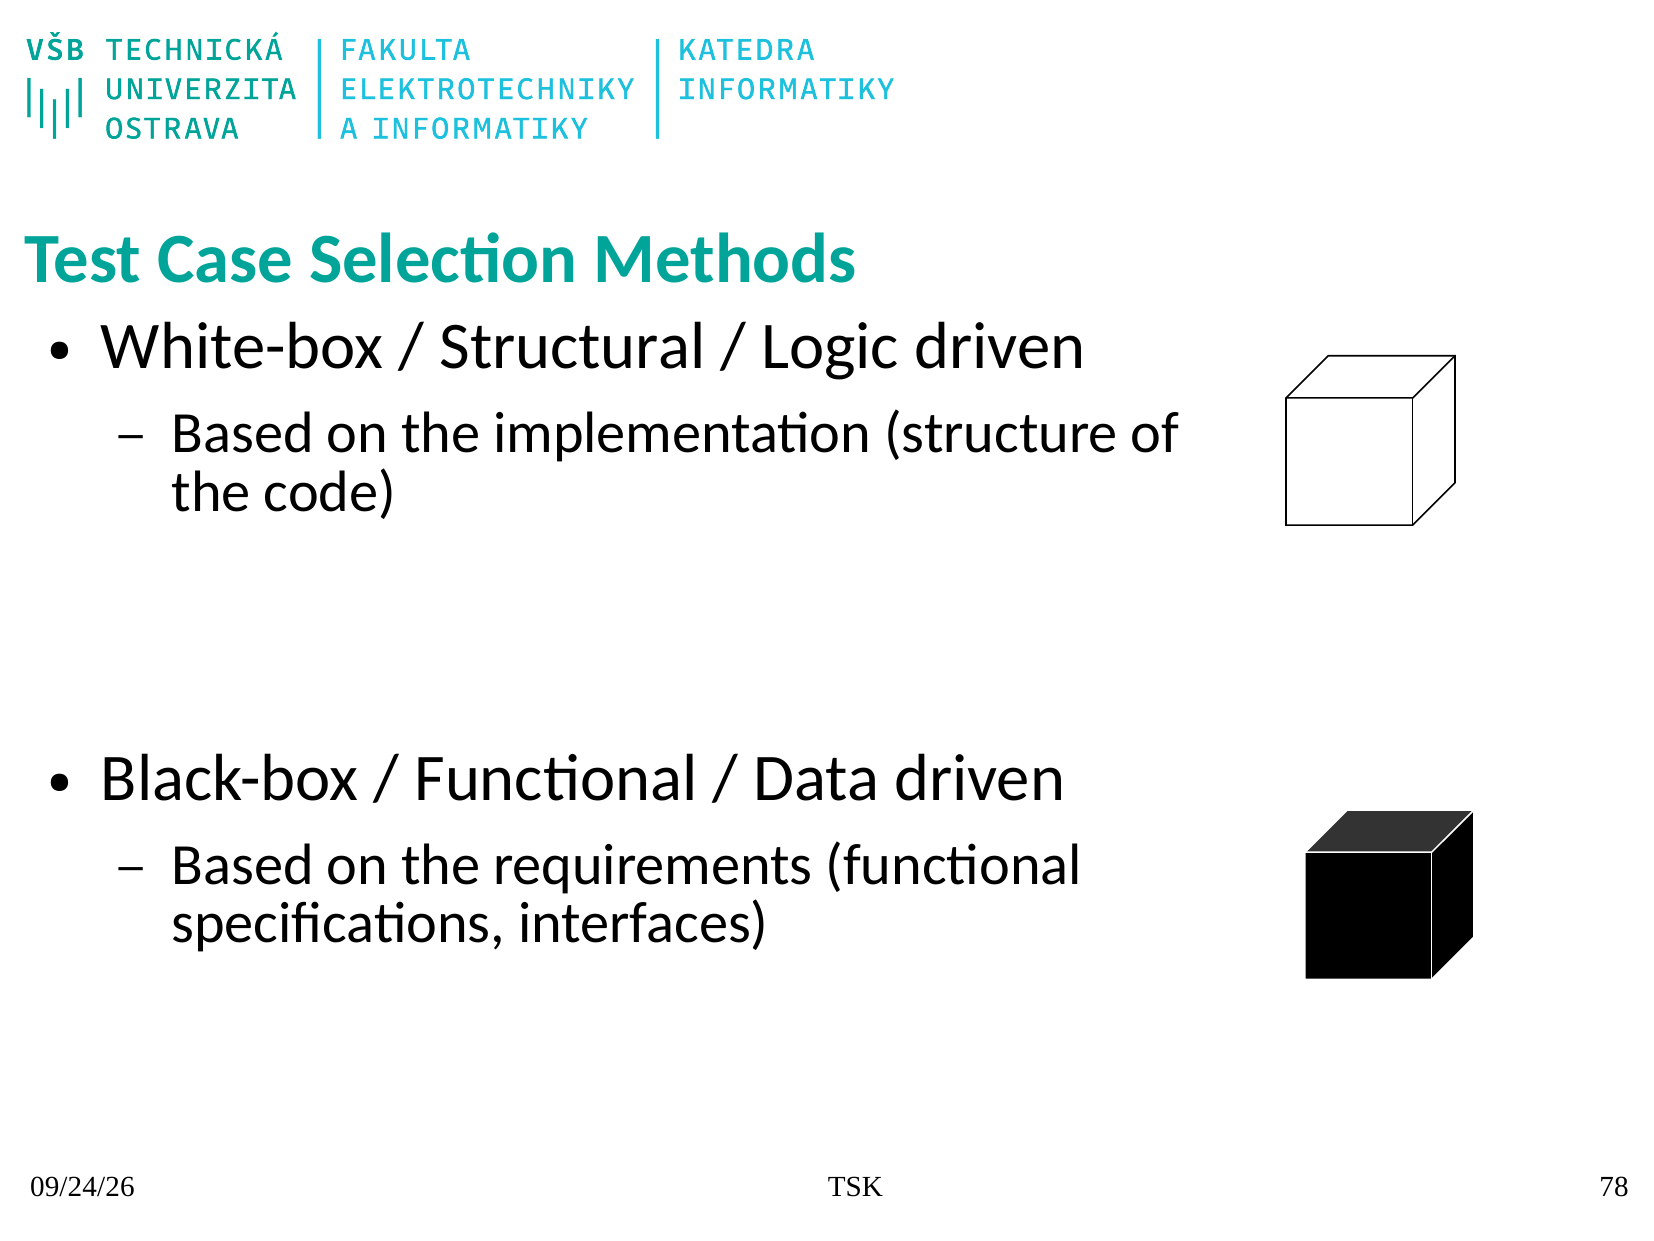

# Test Case Selection Methods
White-box / Structural / Logic driven
Based on the implementation (structure of the code)
Black-box / Functional / Data driven
Based on the requirements (functional specifications, interfaces)
TSK
78